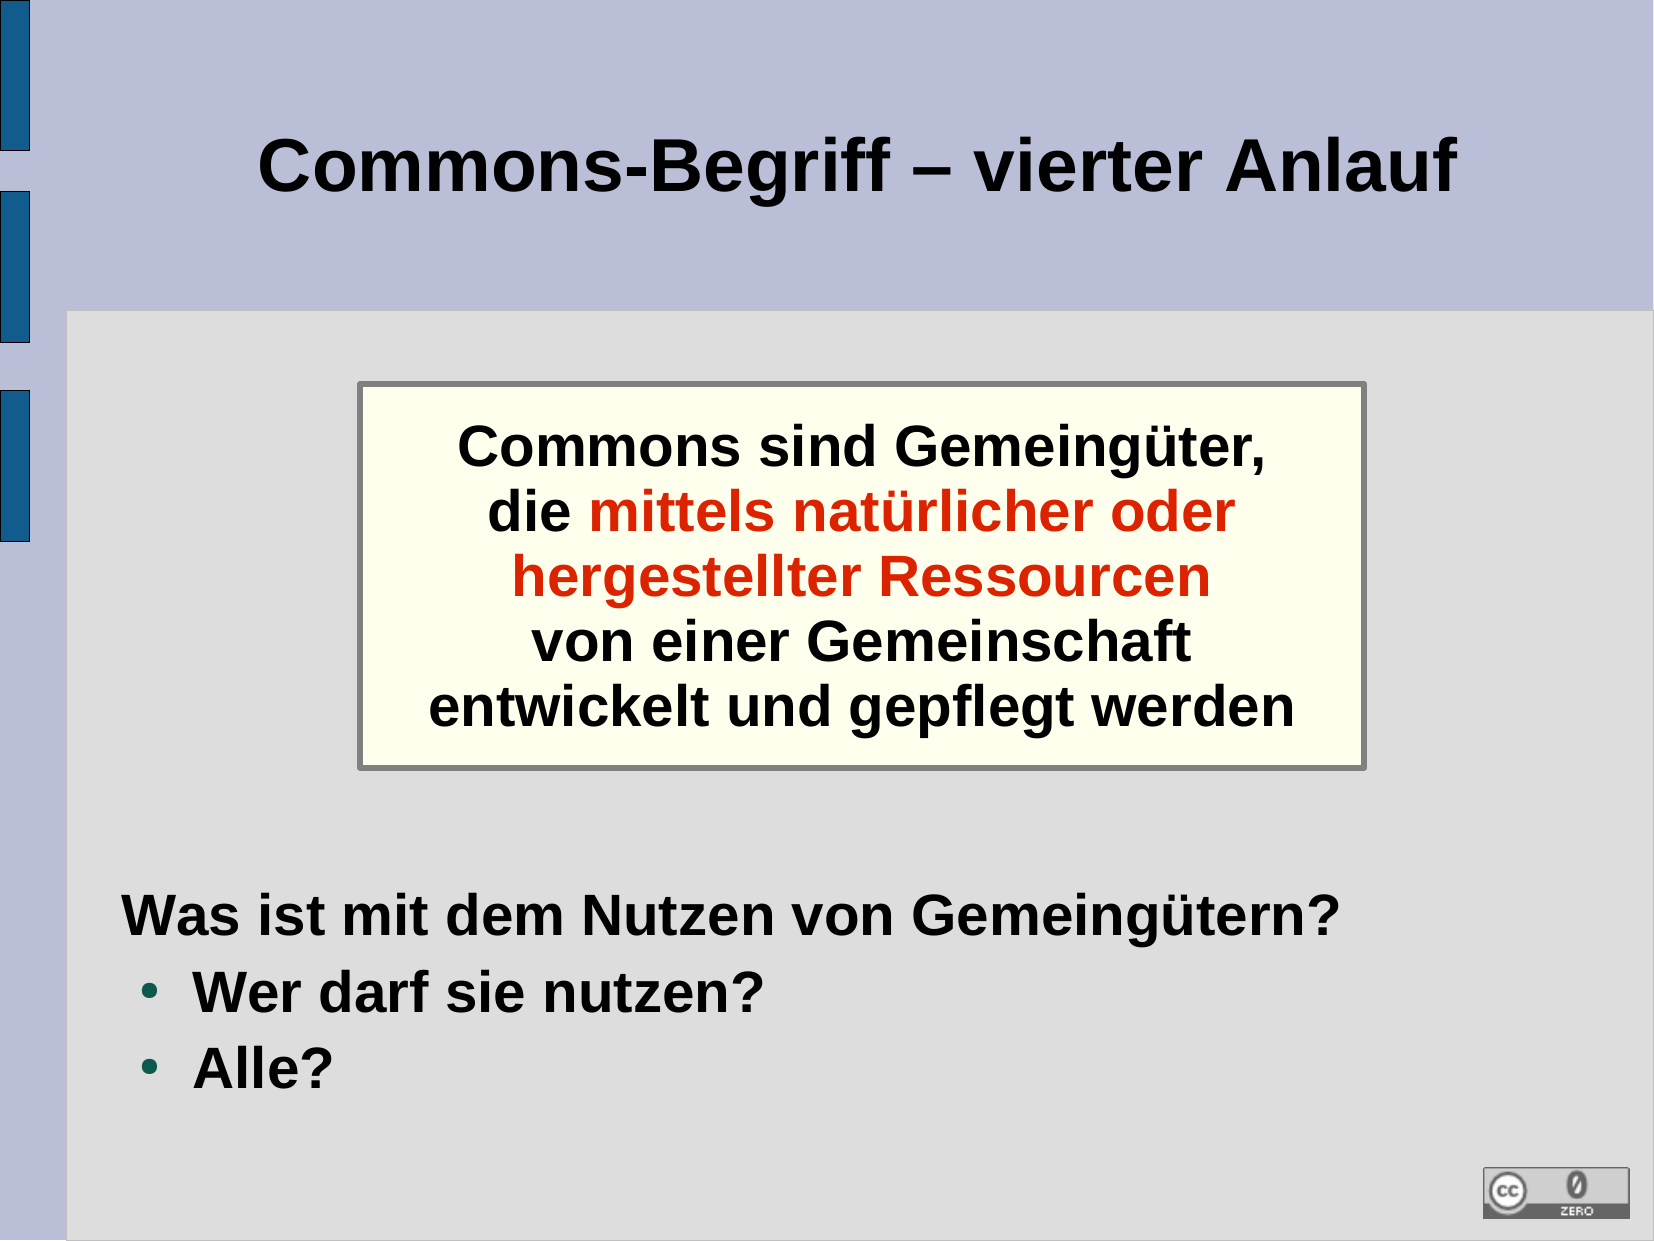

# Commons-Begriff – vierter Anlauf
Was ist mit dem Nutzen von Gemeingütern?
Wer darf sie nutzen?
Alle?
Commons sind Gemeingüter,
die mittels natürlicher oder
hergestellter Ressourcen
von einer Gemeinschaft
entwickelt und gepflegt werden